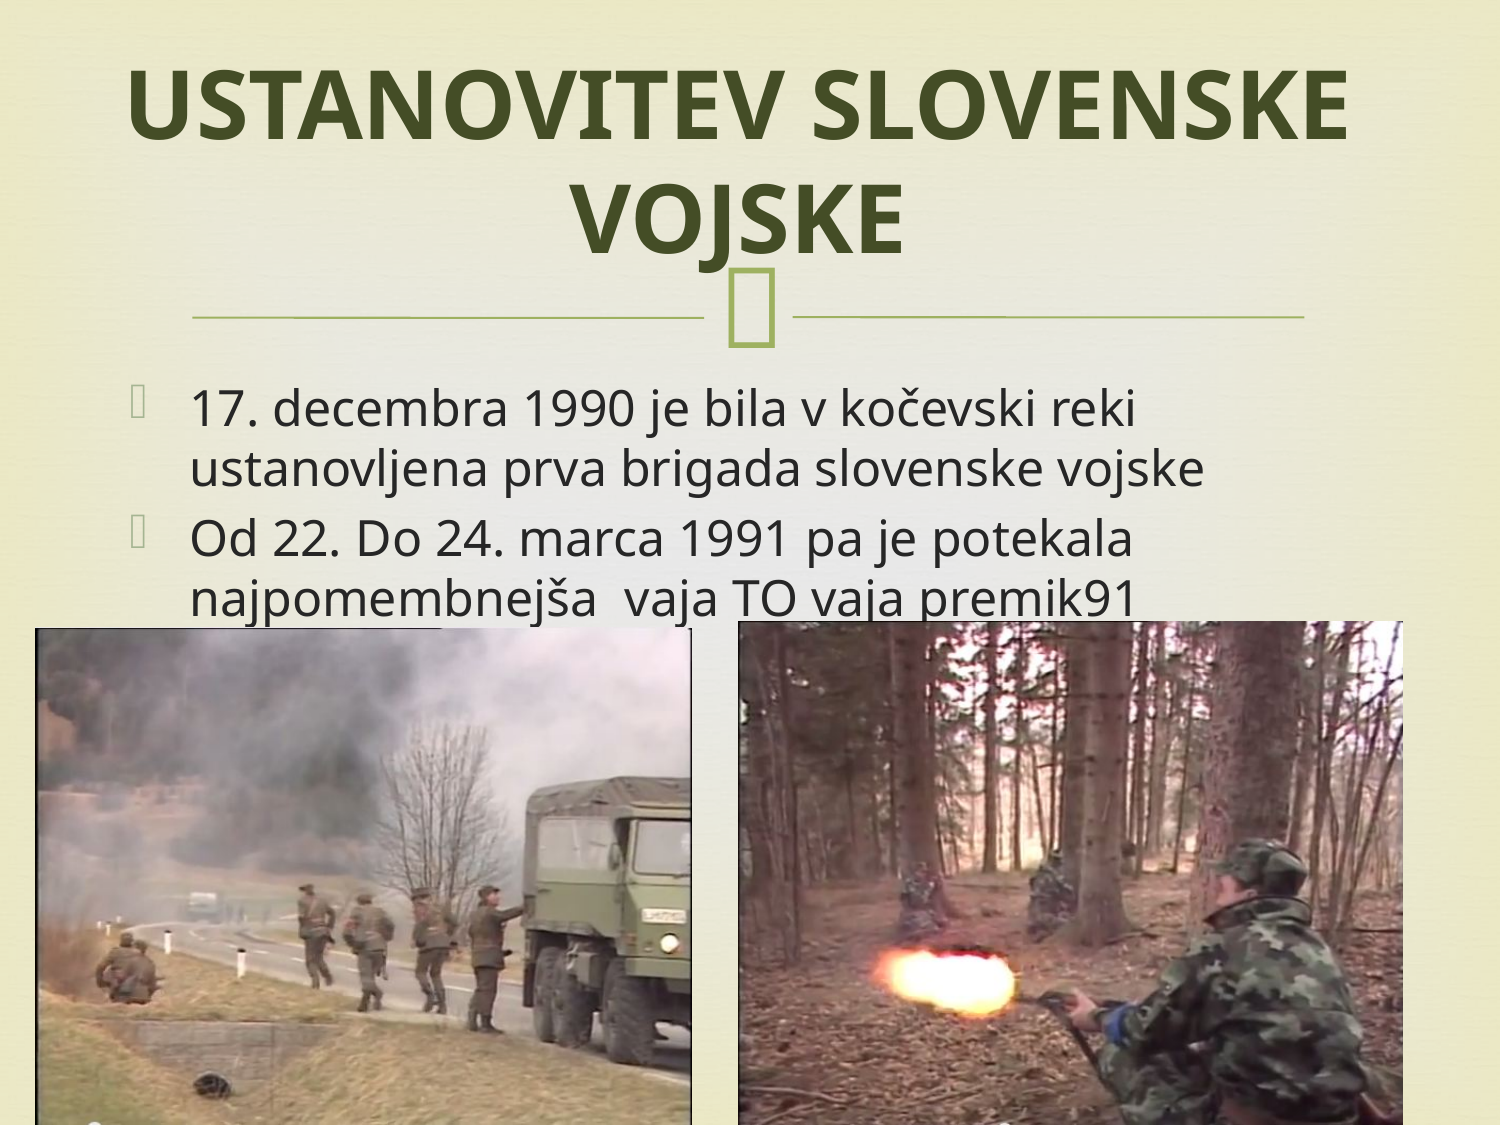

USTANOVITEV SLOVENSKE VOJSKE
# 17. decembra 1990 je bila v kočevski reki ustanovljena prva brigada slovenske vojske
Od 22. Do 24. marca 1991 pa je potekala najpomembnejša vaja TO vaja premik91